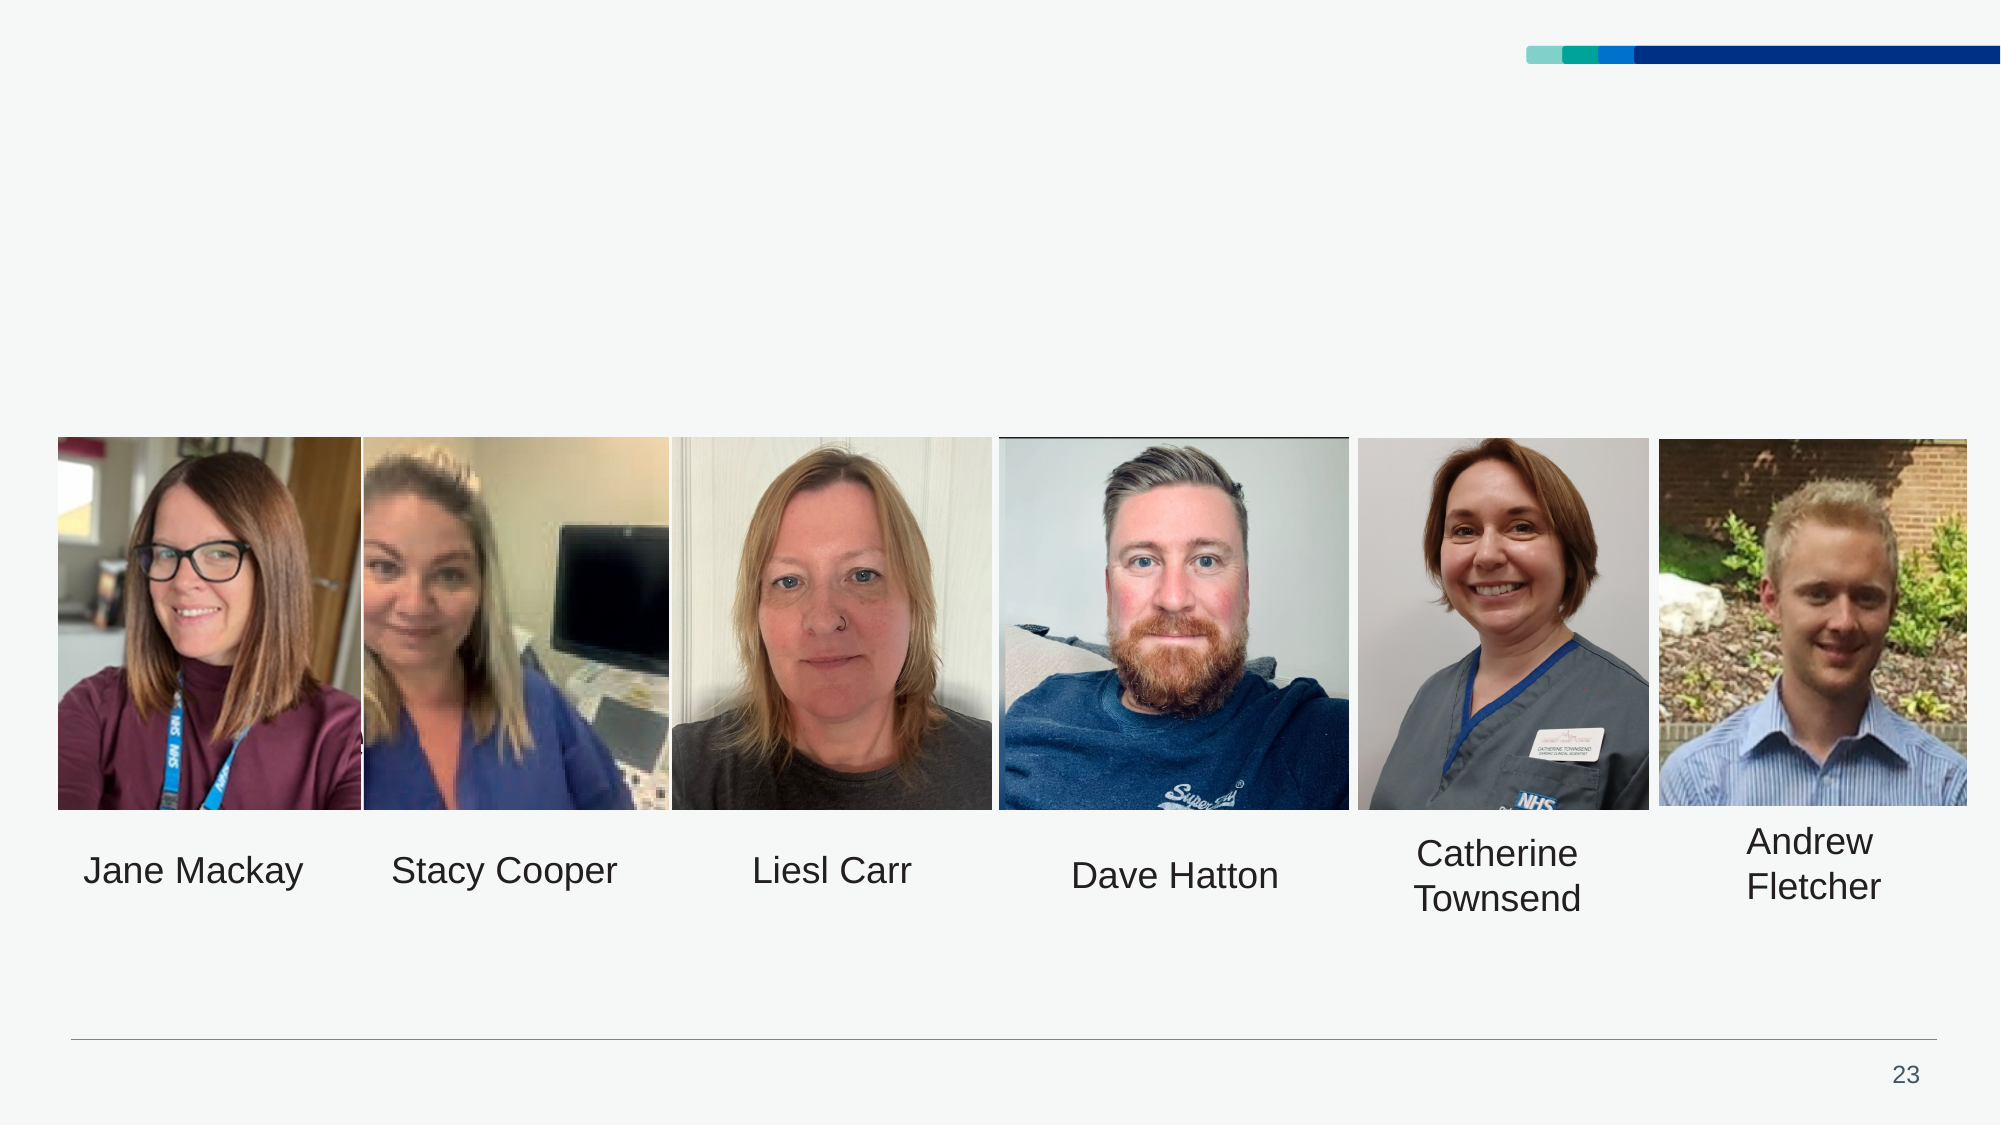

#
Who are we?
Andrew Fletcher
Catherine Townsend
Jane Mackay
Stacy Cooper
Liesl Carr
Dave Hatton